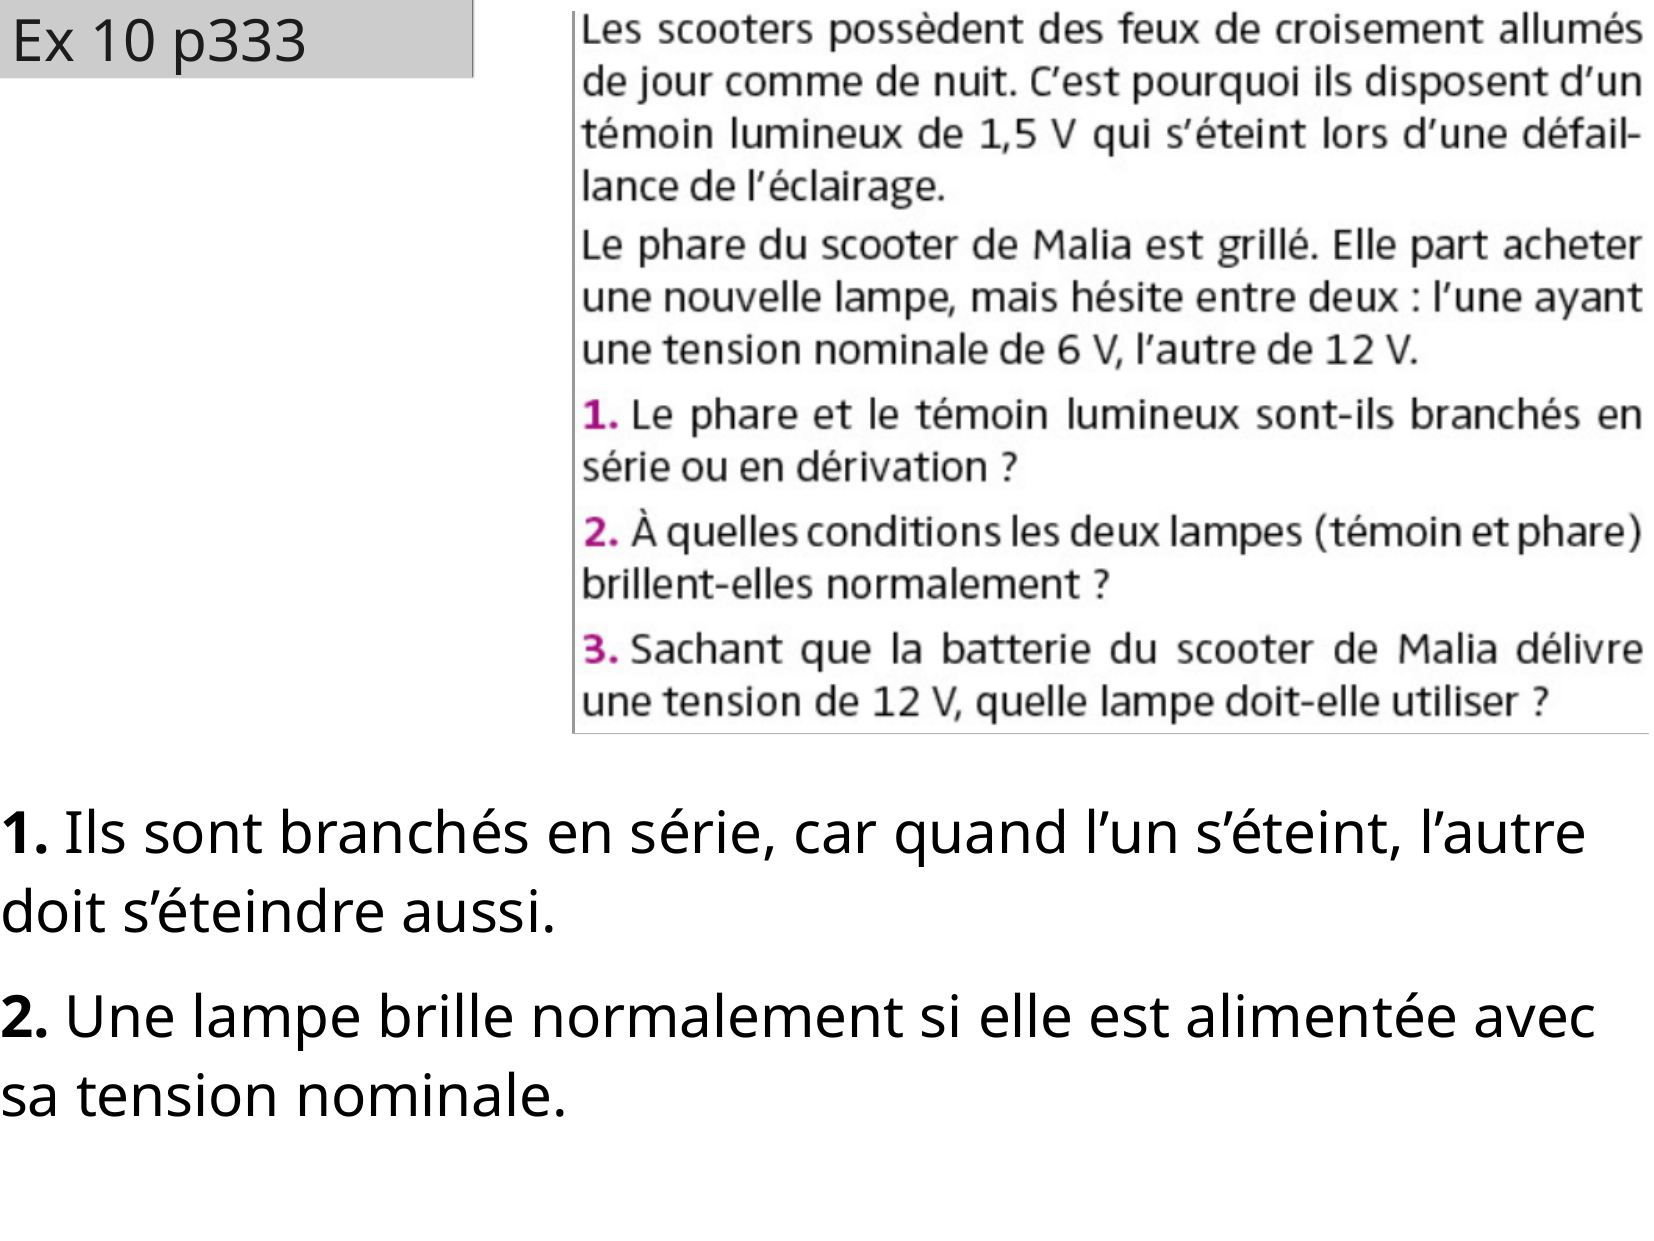

# Ex 10 p333
1. Ils sont branchés en série, car quand l’un s’éteint, l’autre doit s’éteindre aussi.
2. Une lampe brille normalement si elle est alimentée avec
sa tension nominale.